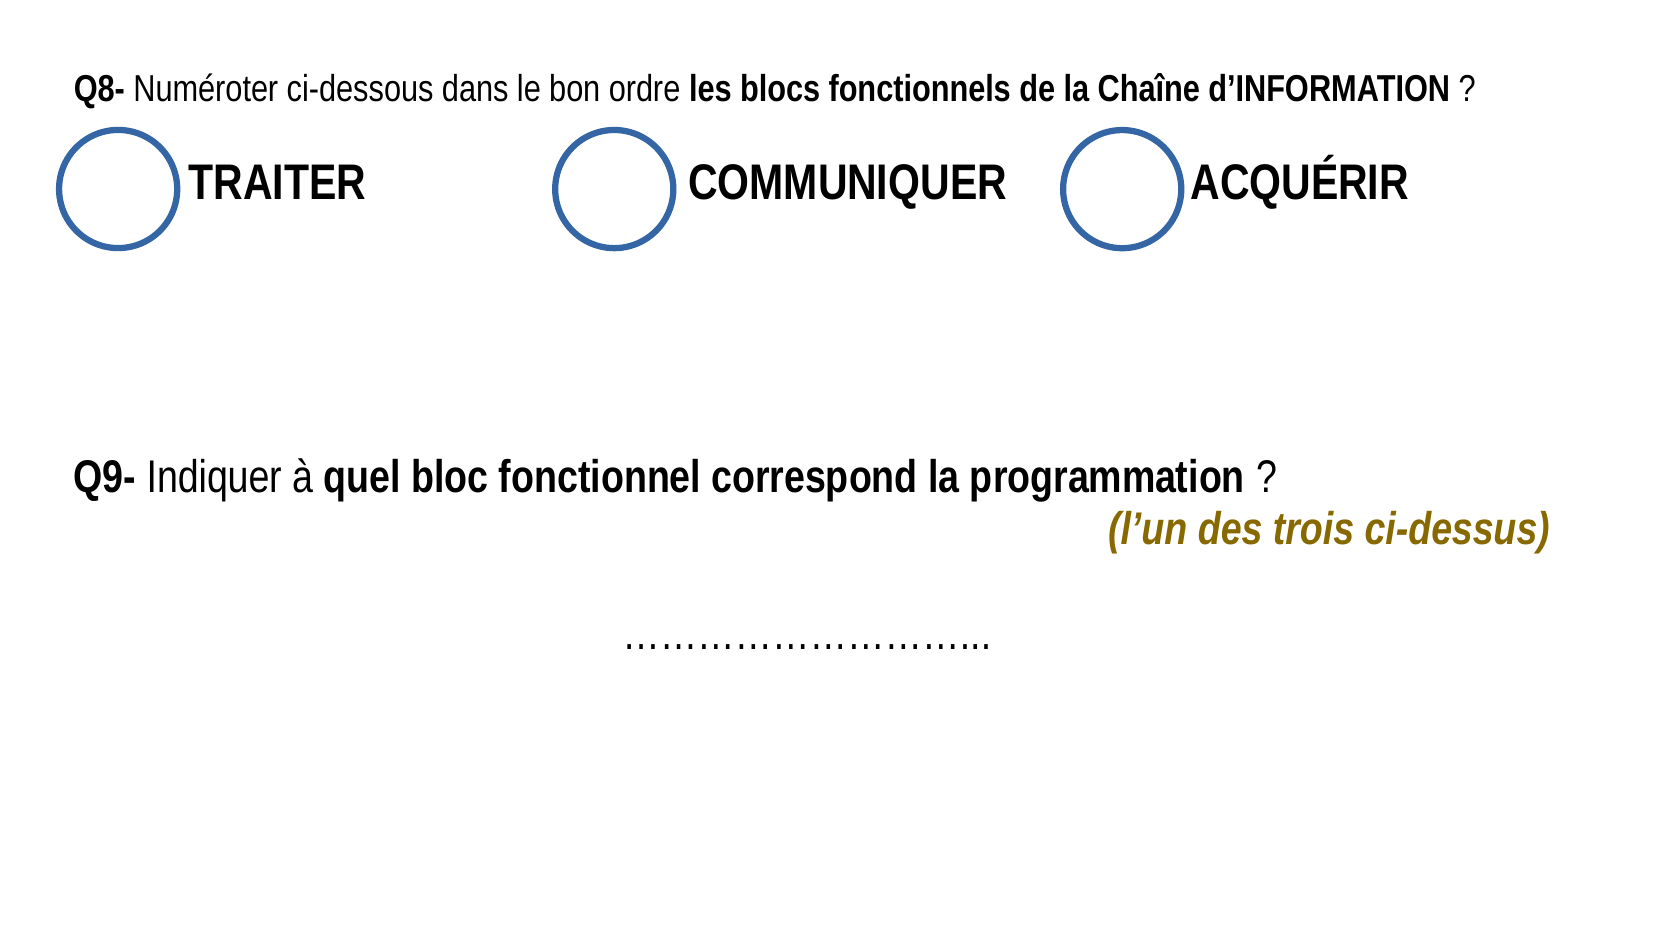

Q8- Numéroter ci-dessous dans le bon ordre les blocs fonctionnels de la Chaîne d’INFORMATION ?
 TRAITER COMMUNIQUER ACQUÉRIR
Q9- Indiquer à quel bloc fonctionnel correspond la programmation ?
(l’un des trois ci-dessus)
………………………...